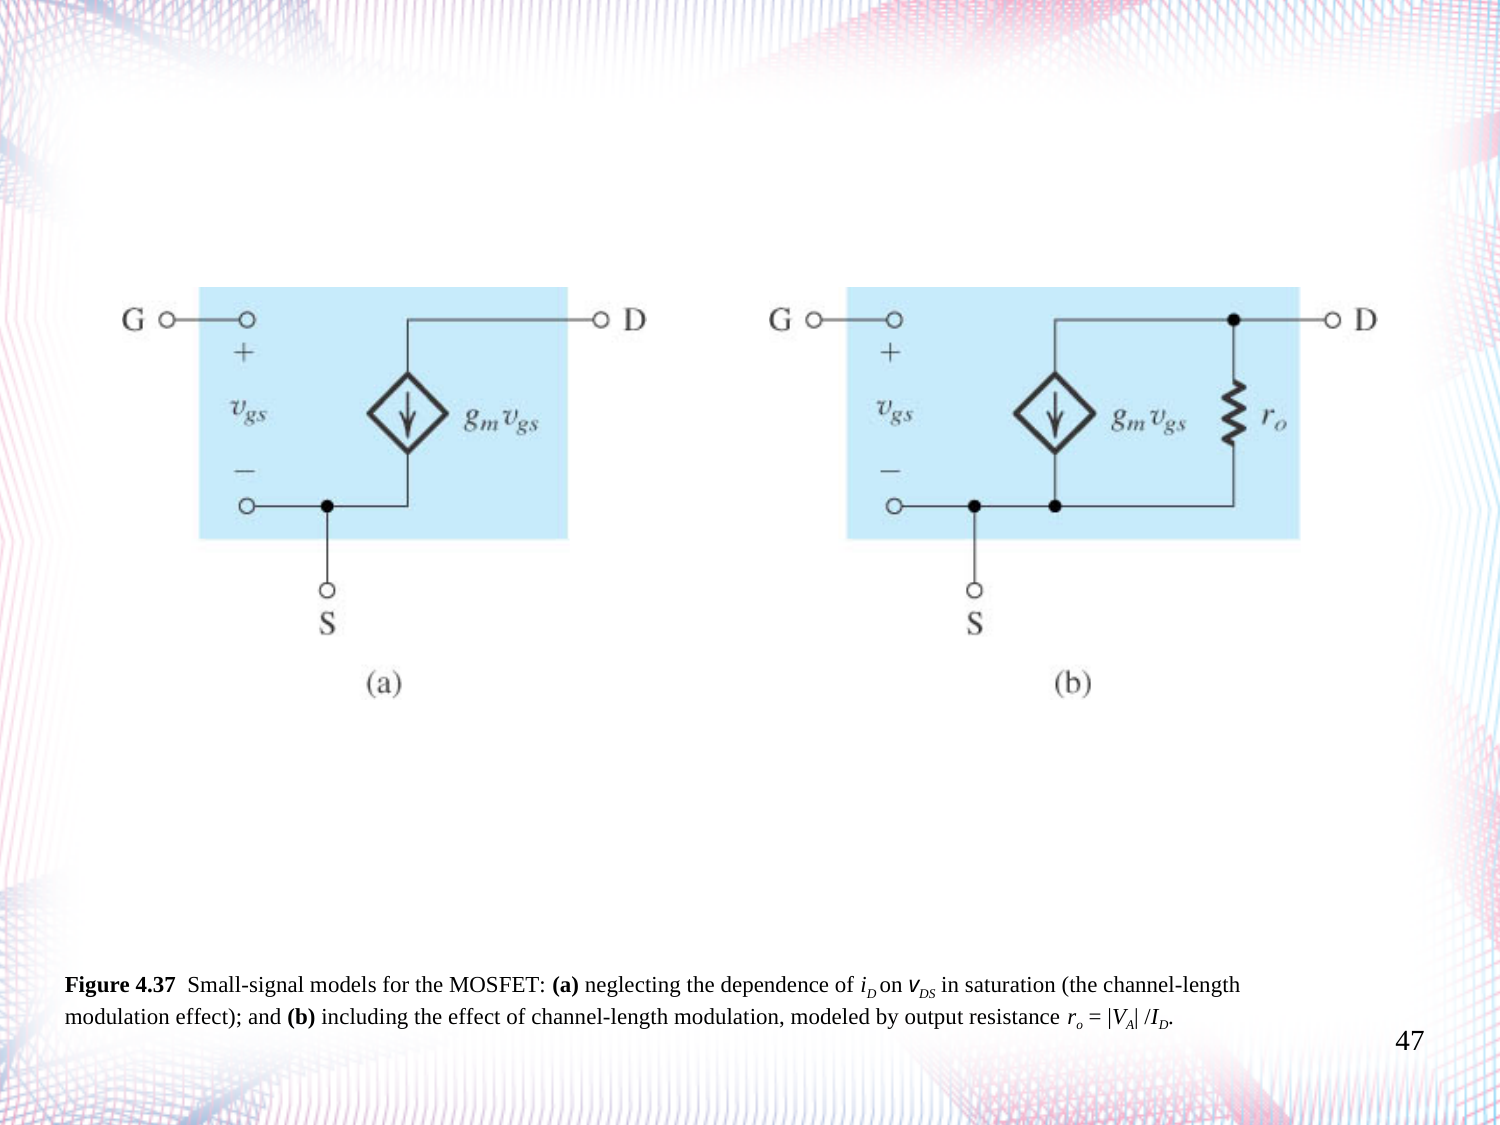

Figure 4.37 Small-signal models for the MOSFET: (a) neglecting the dependence of iD on vDS in saturation (the channel-length modulation effect); and (b) including the effect of channel-length modulation, modeled by output resistance ro = |VA| /ID.
47